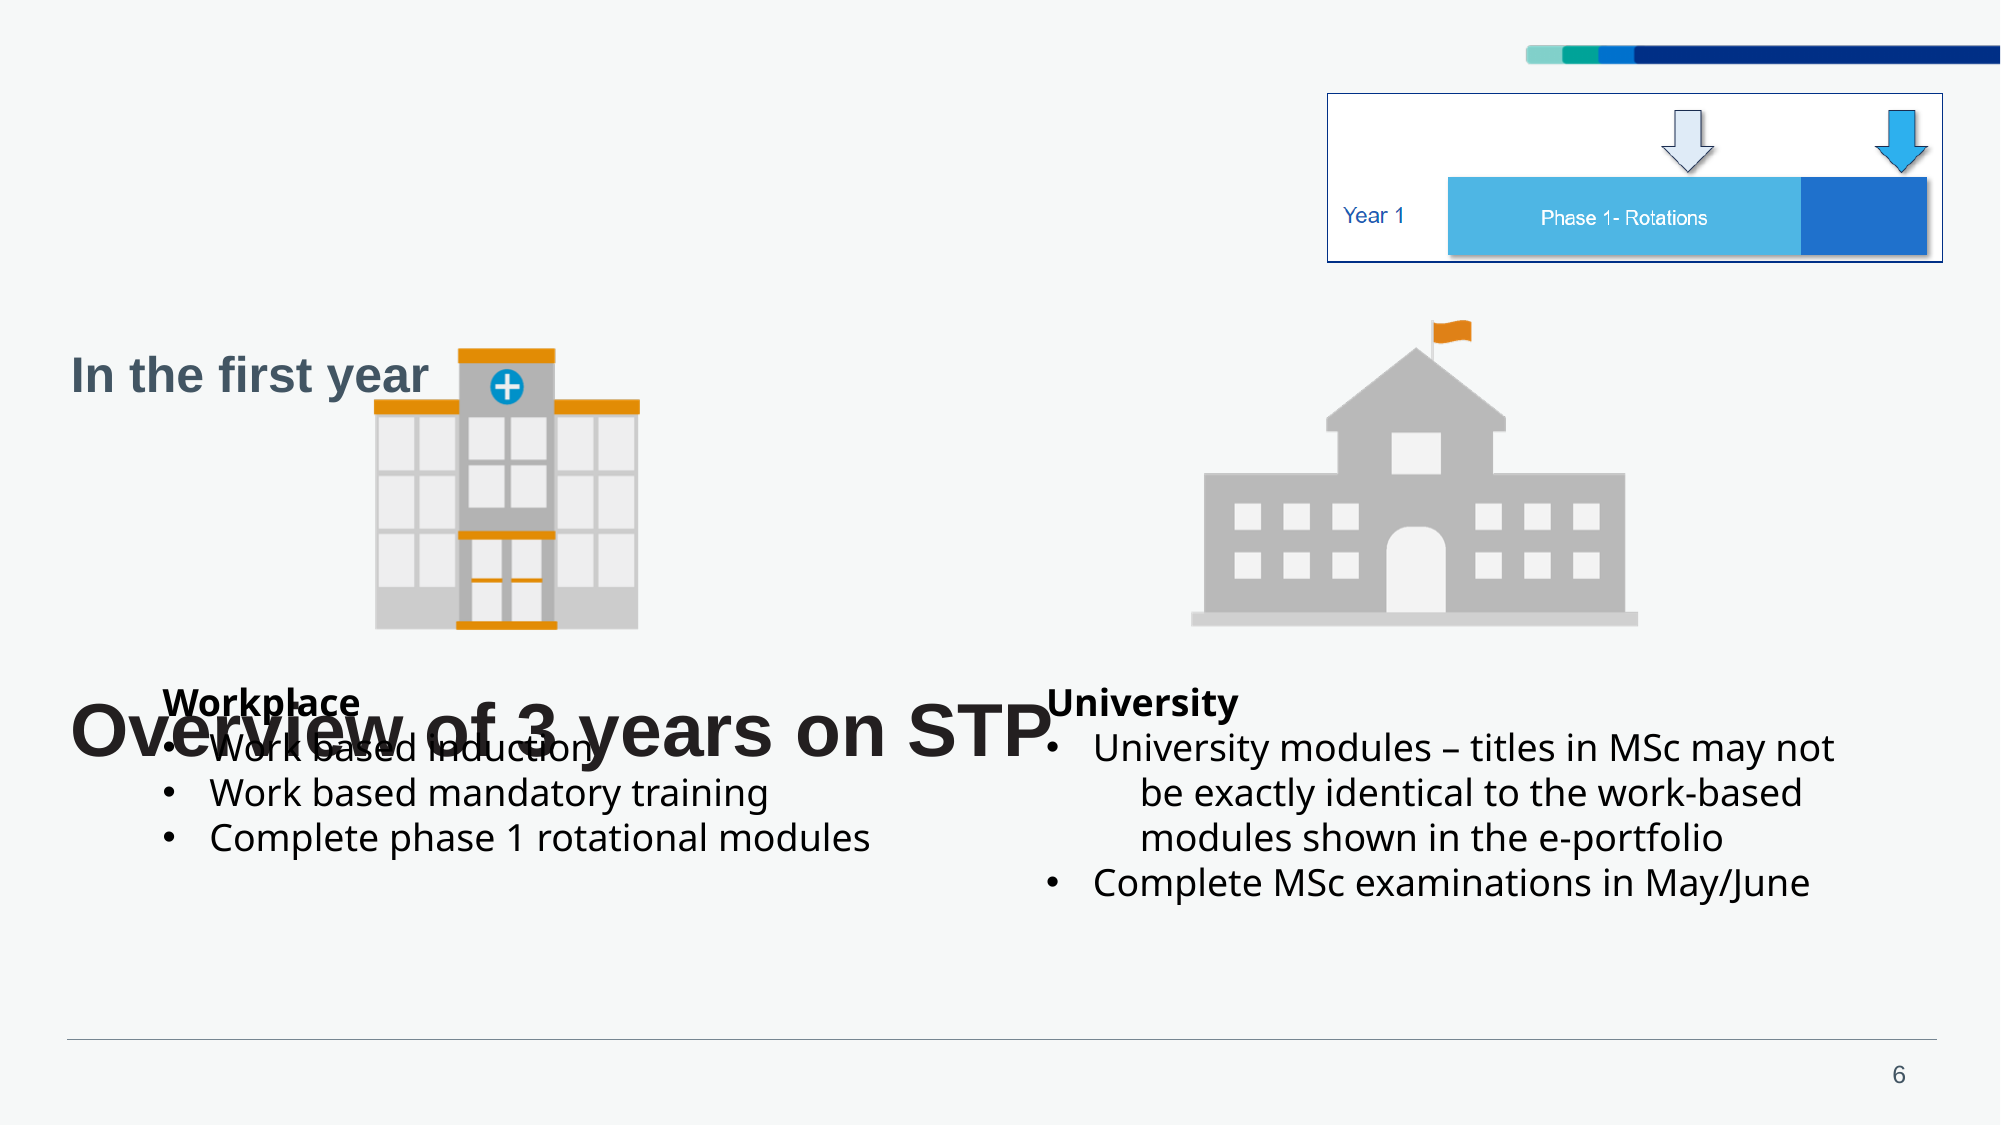

# In the first year
Overview of 3 years on STP
Workplace
Work based induction
Work based mandatory training
Complete phase 1 rotational modules
University
University modules – titles in MSc may not be exactly identical to the work-based modules shown in the e-portfolio
Complete MSc examinations in May/June